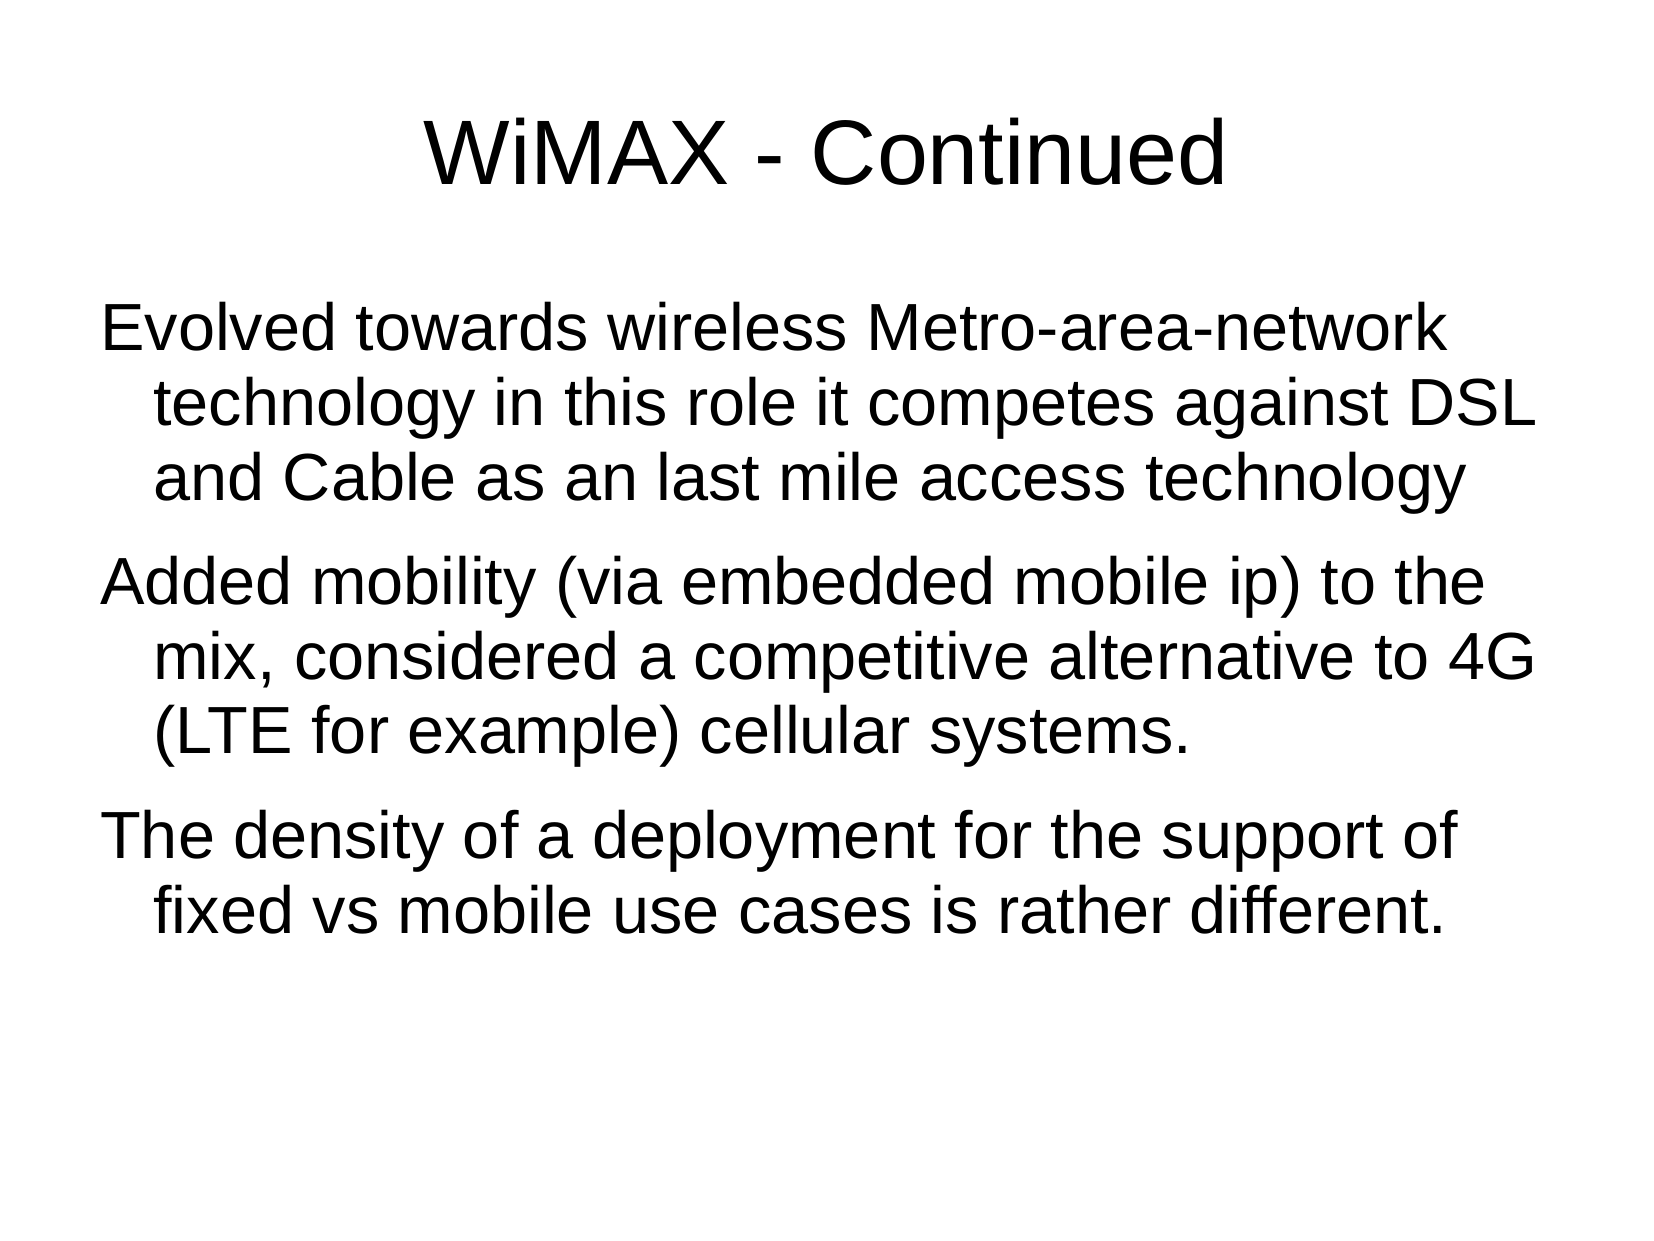

# WiMAX - Continued
Evolved towards wireless Metro-area-network technology in this role it competes against DSL and Cable as an last mile access technology
Added mobility (via embedded mobile ip) to the mix, considered a competitive alternative to 4G (LTE for example) cellular systems.
The density of a deployment for the support of fixed vs mobile use cases is rather different.